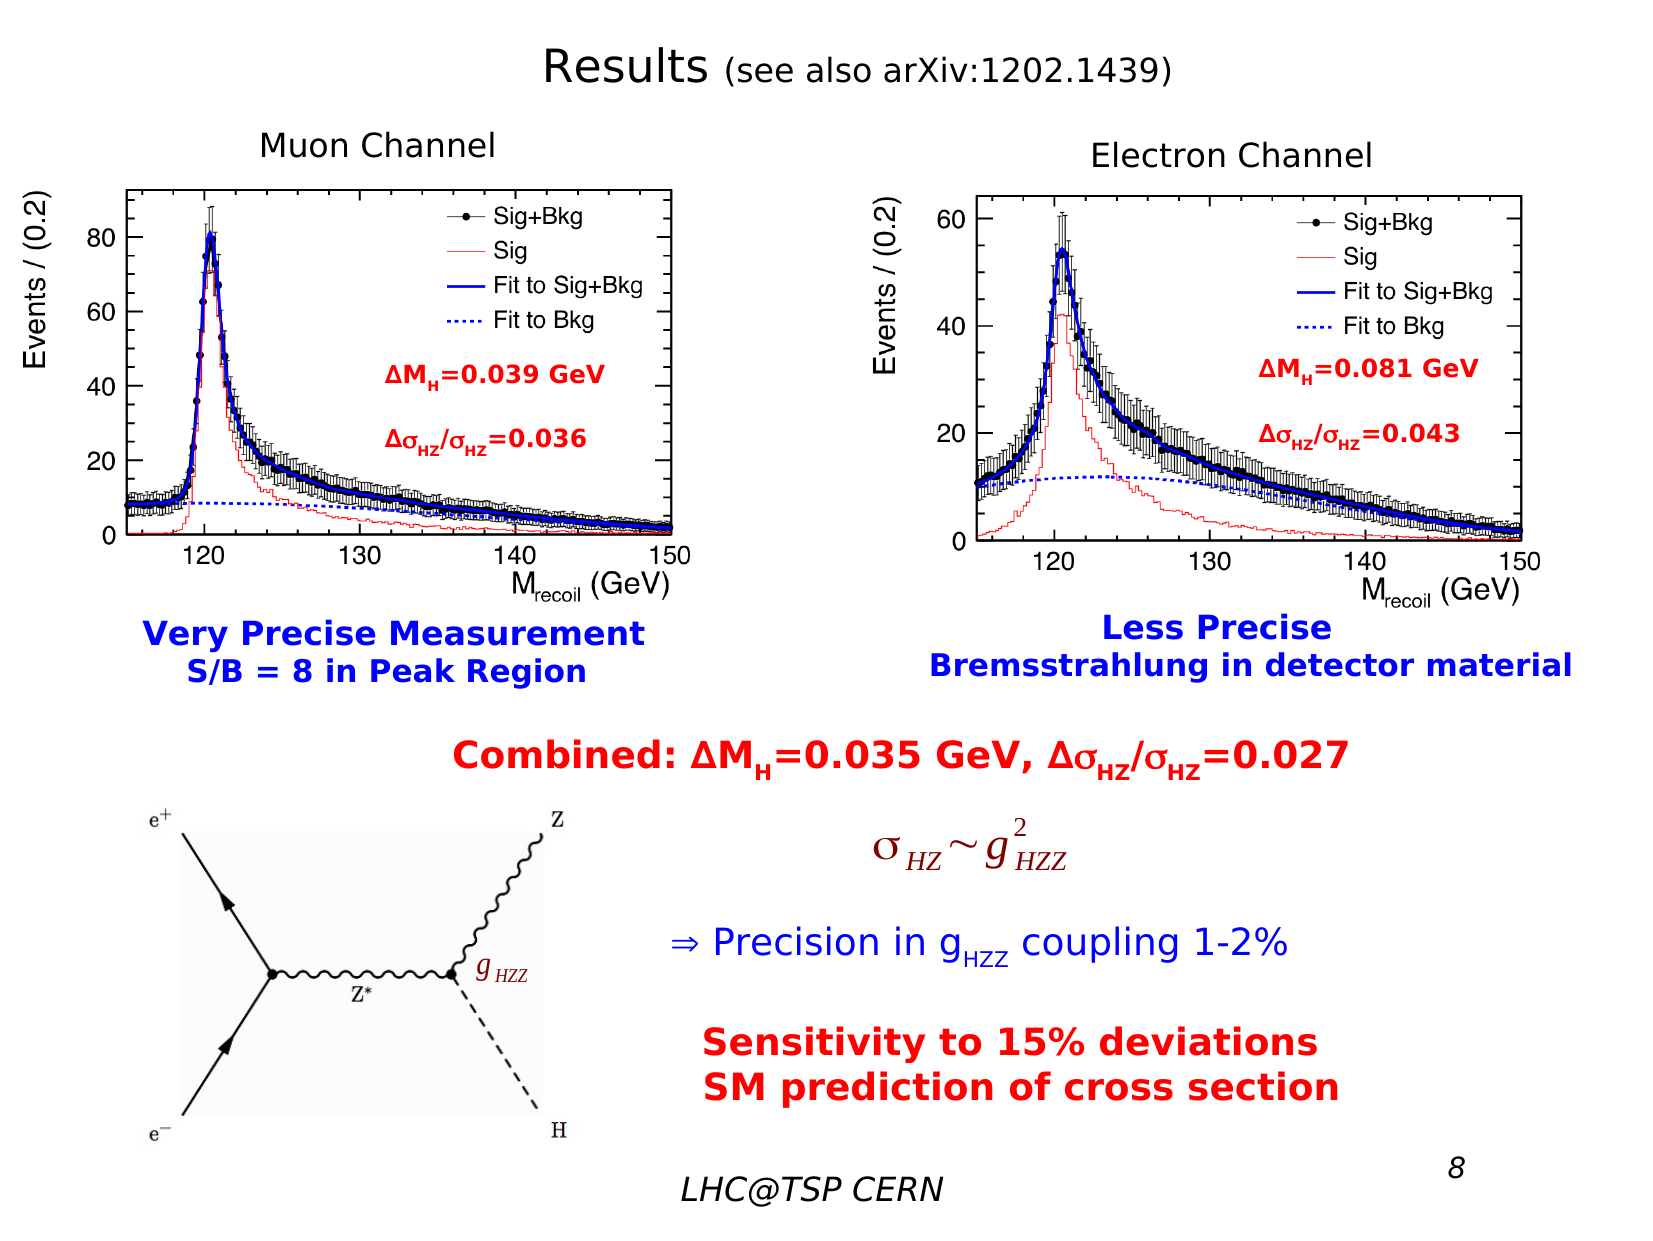

Results (see also arXiv:1202.1439)
Muon Channel
Electron Channel
∆MH=0.081 GeV
∆σHZ/σHZ=0.043
∆MH=0.039 GeV
∆σHZ/σHZ=0.036
 Less Precise
Bremsstrahlung in detector material
Very Precise Measurement
 S/B = 8 in Peak Region
Combined: ∆MH=0.035 GeV, ∆σHZ/σHZ=0.027
⇒ Precision in gHZZ coupling 1-2%
 Sensitivity to 15% deviations
 SM prediction of cross section
LHC@TSP CERN